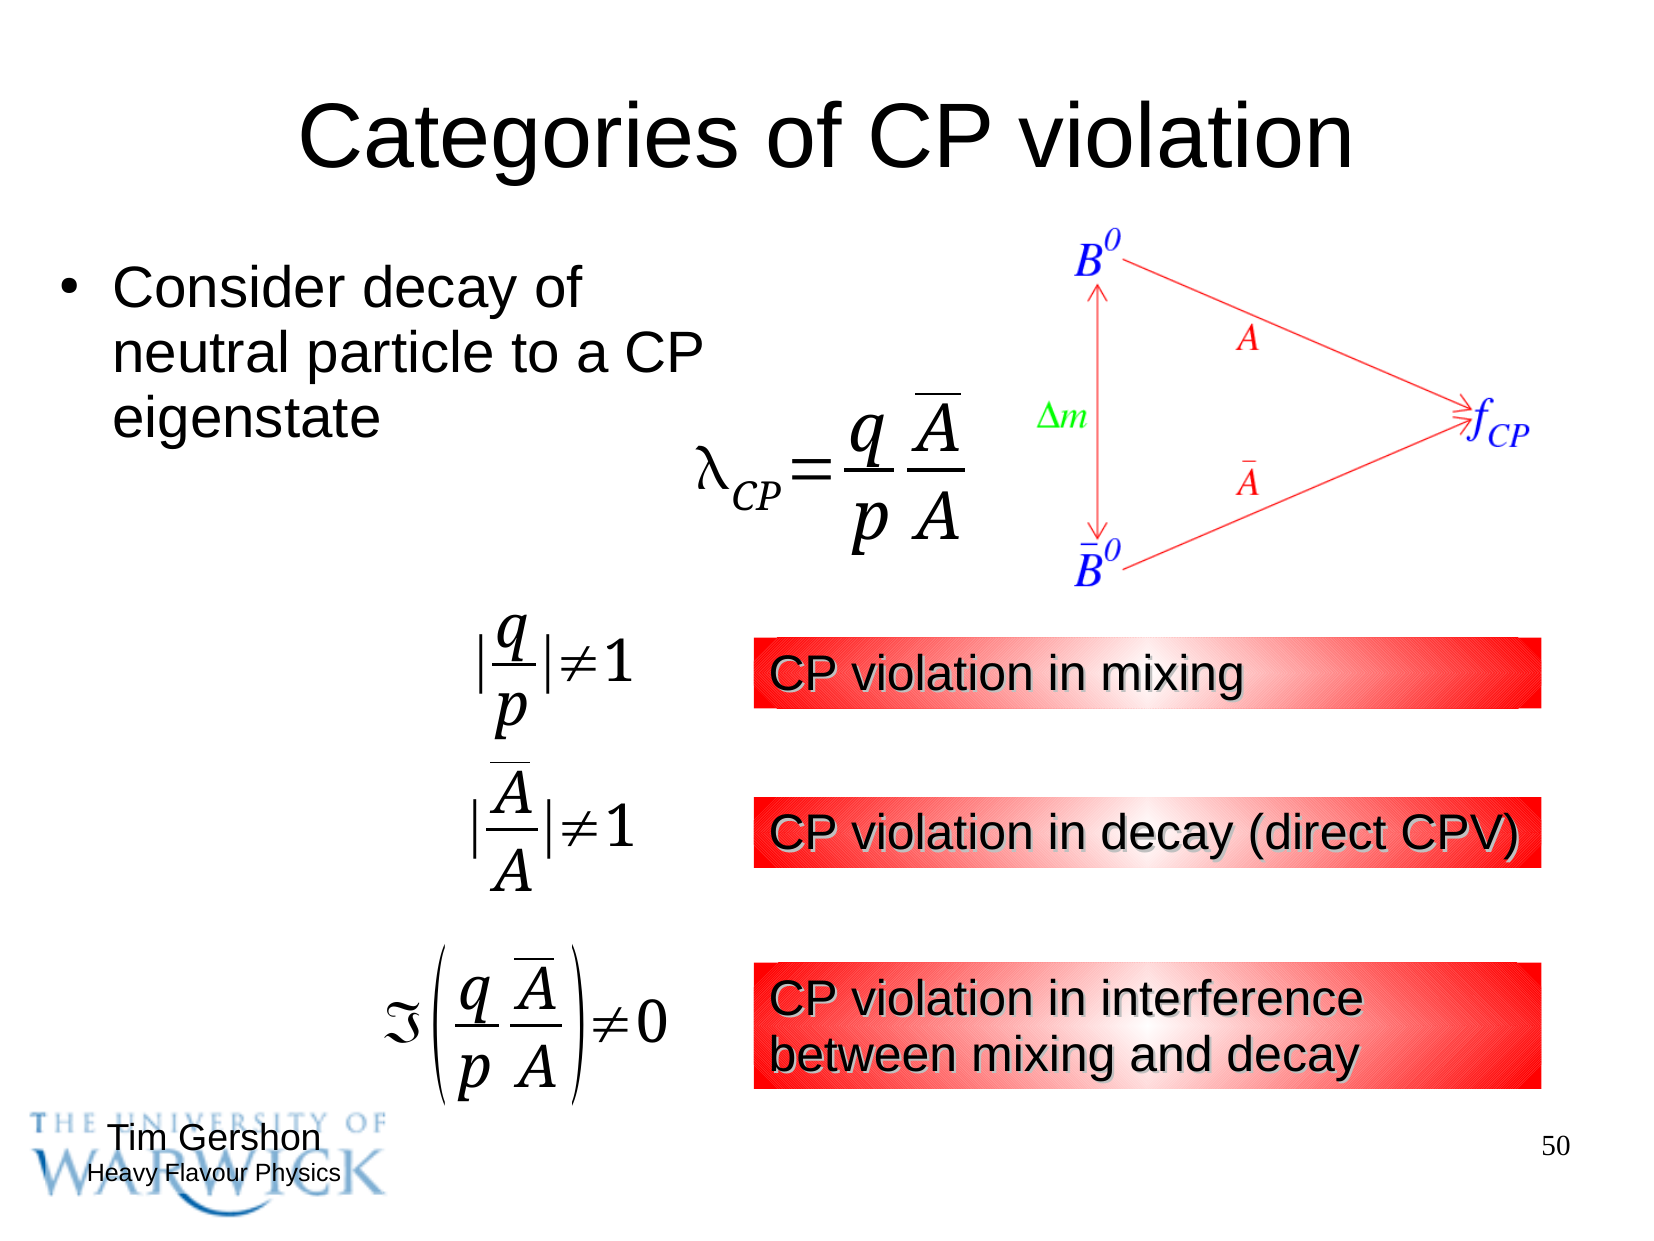

# Categories of CP violation
Consider decay of neutral particle to a CP eigenstate
CP violation in mixing
CP violation in decay (direct CPV)
CP violation in interference between mixing and decay
Tim Gershon
Heavy Flavour Physics
50